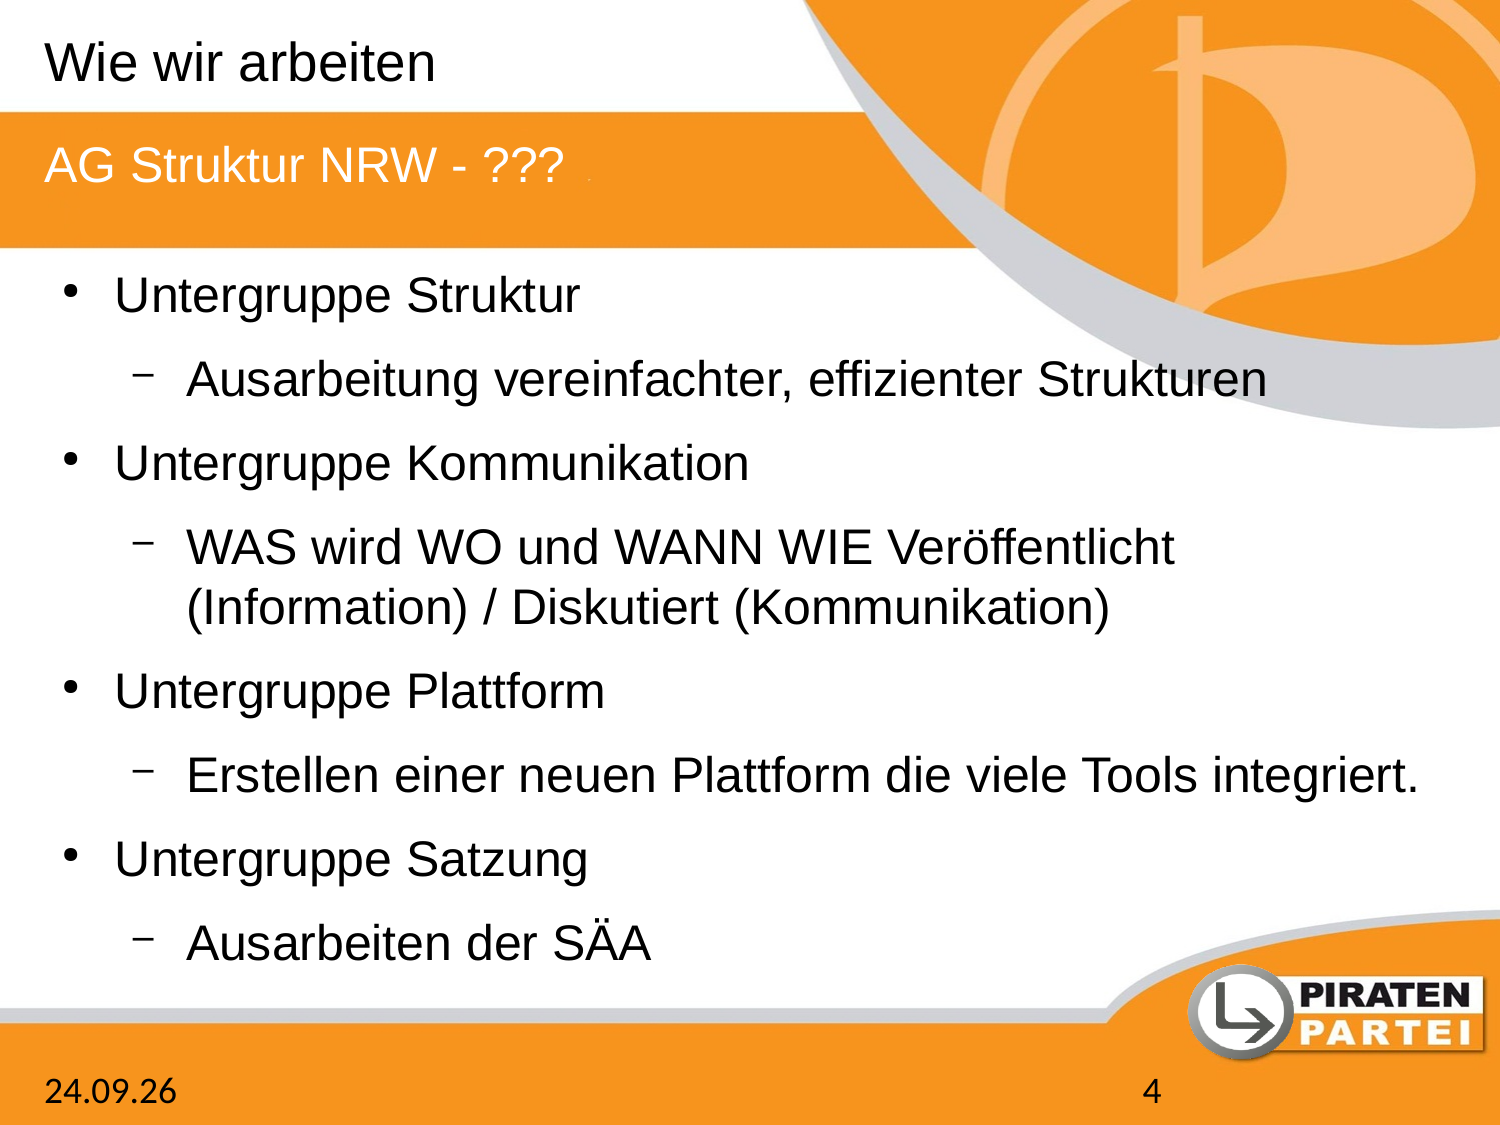

Wie wir arbeiten
AG Struktur NRW - ???
# Untergruppe Struktur
Ausarbeitung vereinfachter, effizienter Strukturen
Untergruppe Kommunikation
WAS wird WO und WANN WIE Veröffentlicht (Information) / Diskutiert (Kommunikation)
Untergruppe Plattform
Erstellen einer neuen Plattform die viele Tools integriert.
Untergruppe Satzung
Ausarbeiten der SÄA